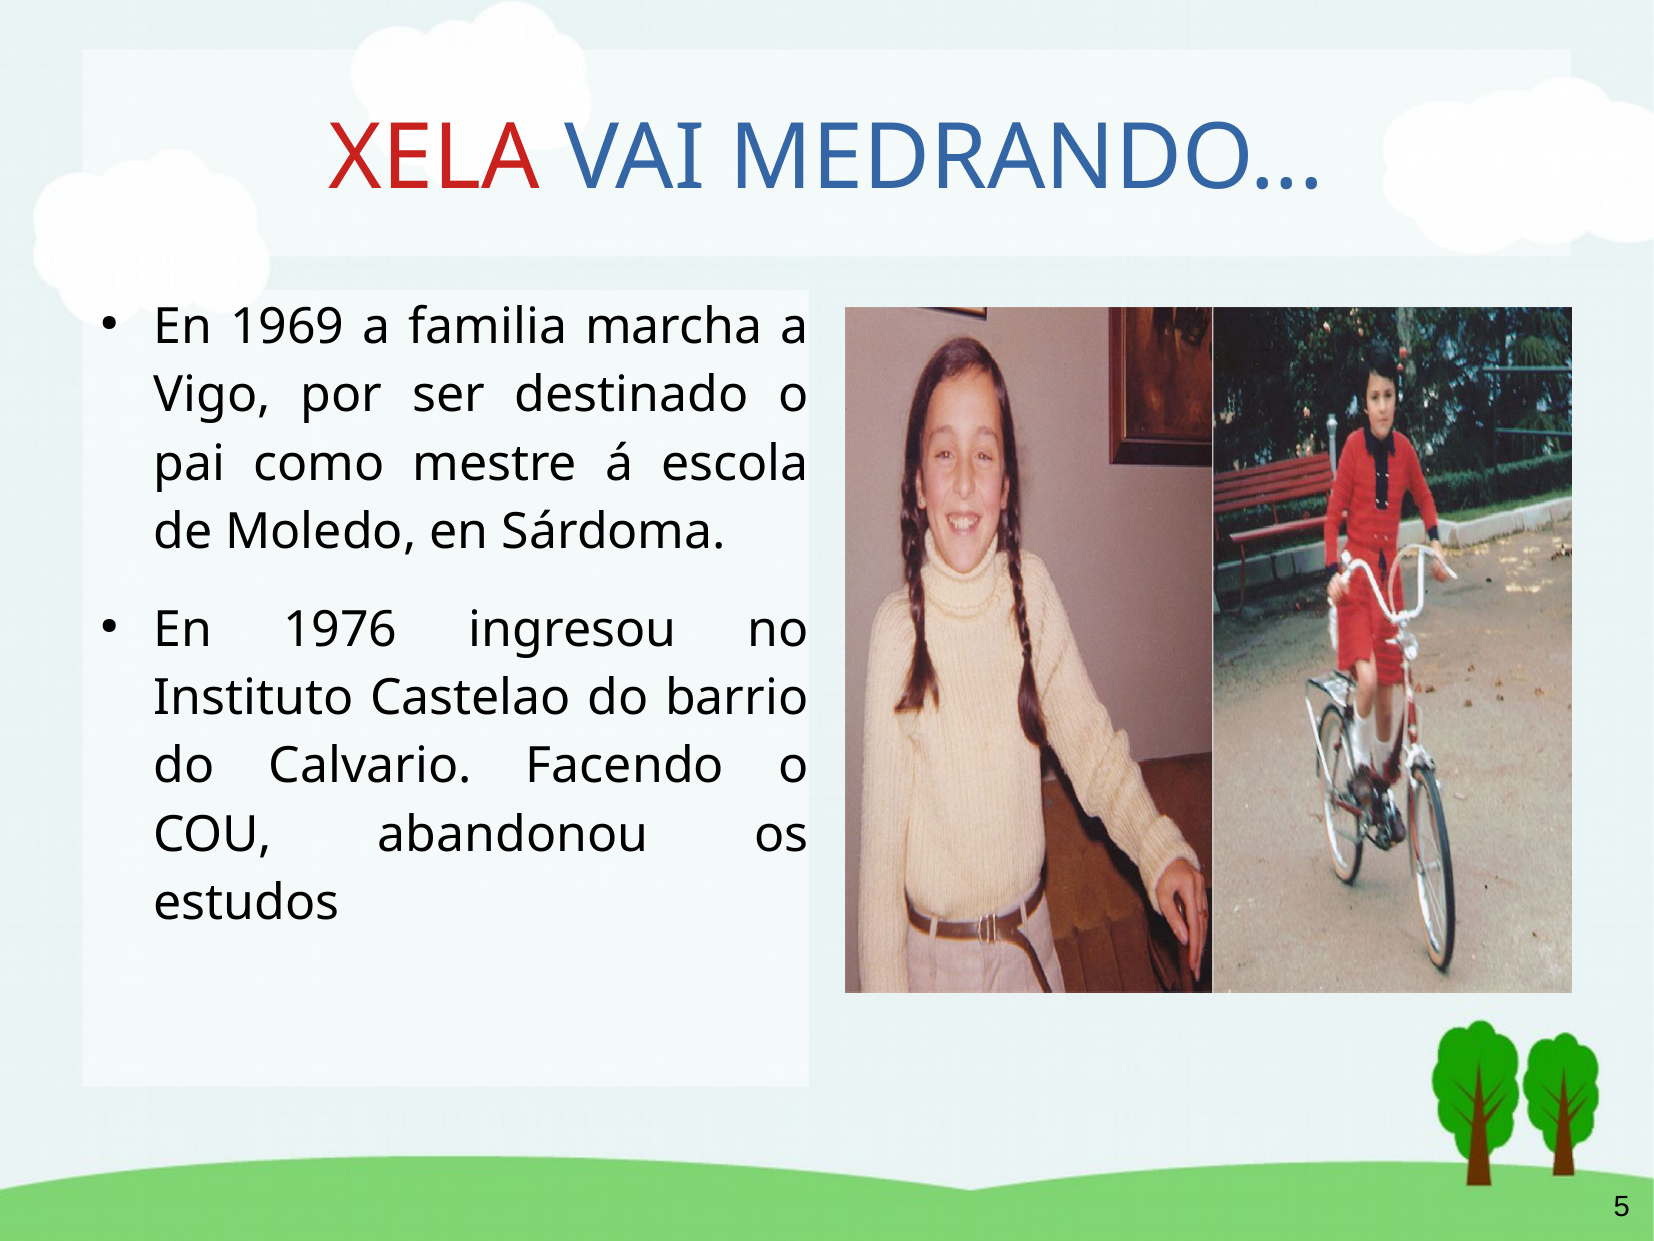

# XELA VAI MEDRANDO...
En 1969 a familia marcha a Vigo, por ser destinado o pai como mestre á escola de Moledo, en Sárdoma.
En 1976 ingresou no Instituto Castelao do barrio do Calvario. Facendo o COU, abandonou os estudos
5